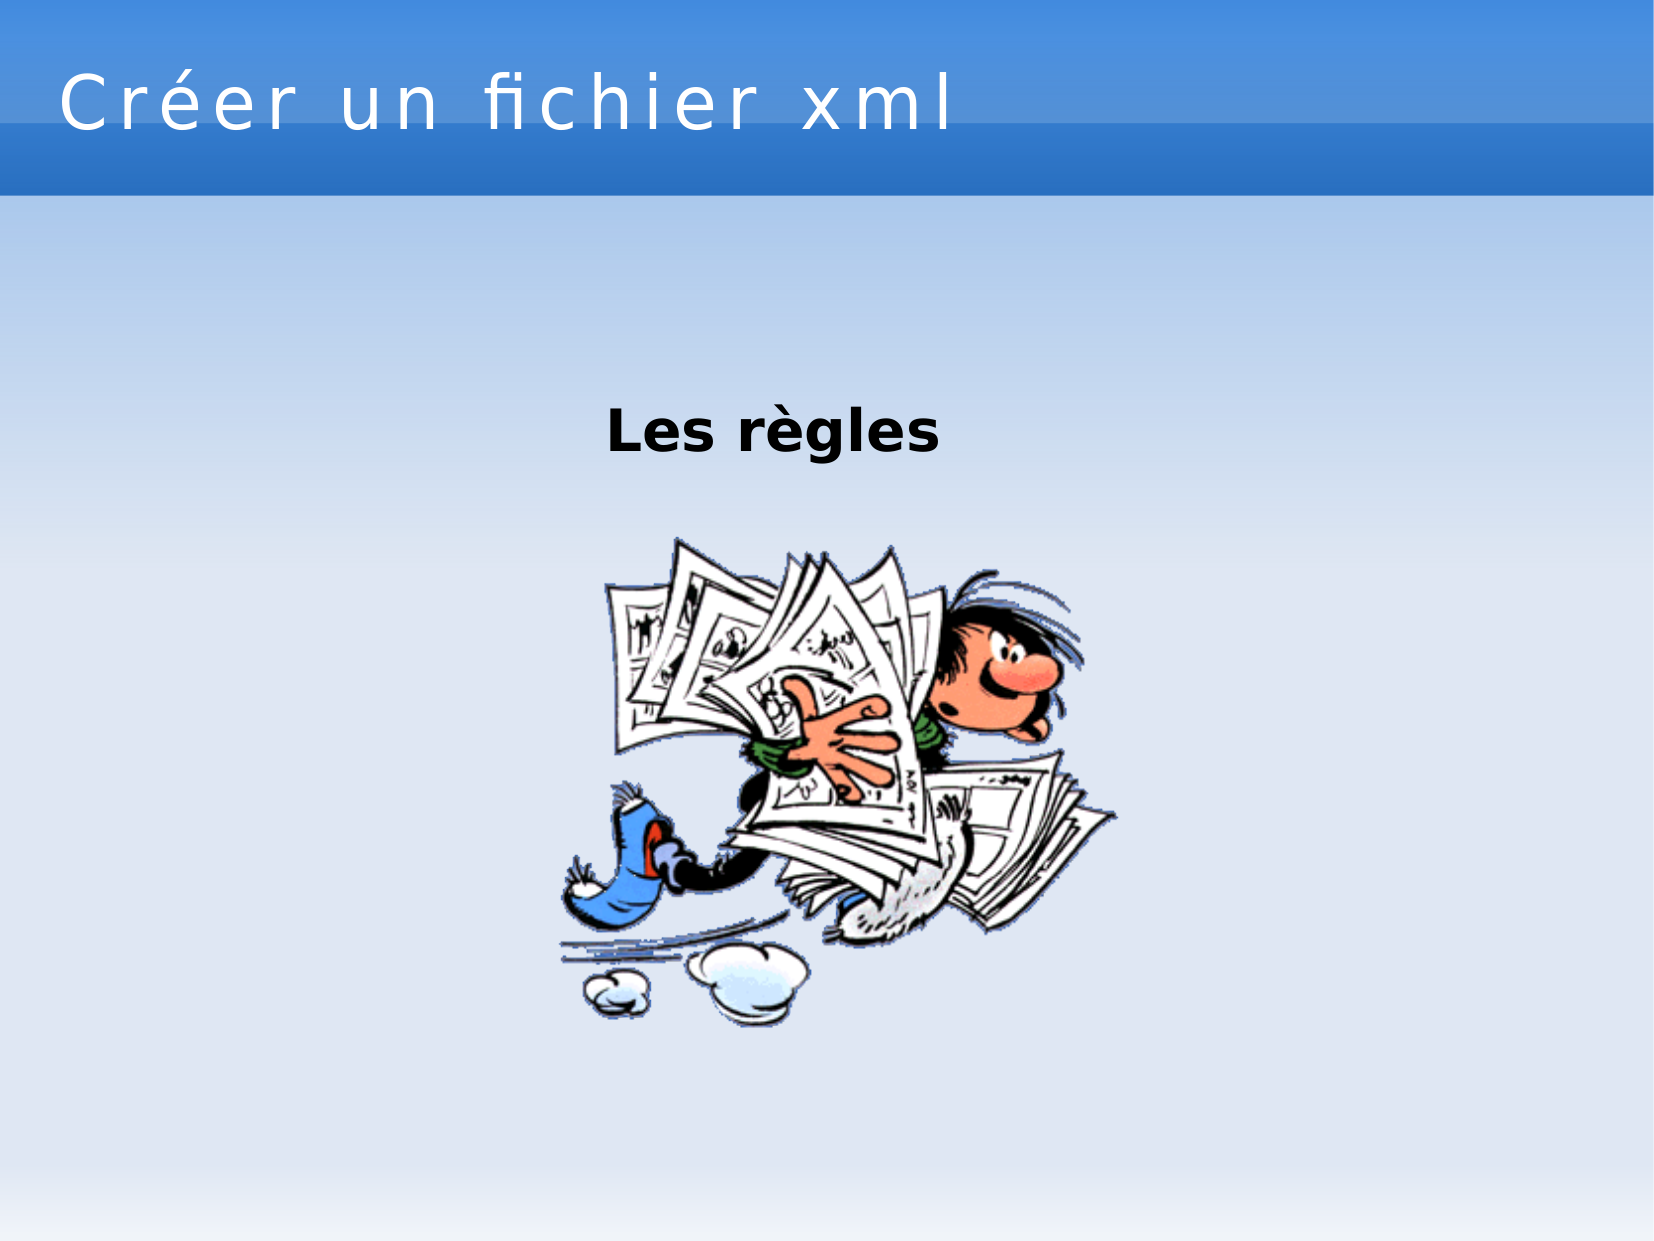

# Créer un fichier xml
Les règles